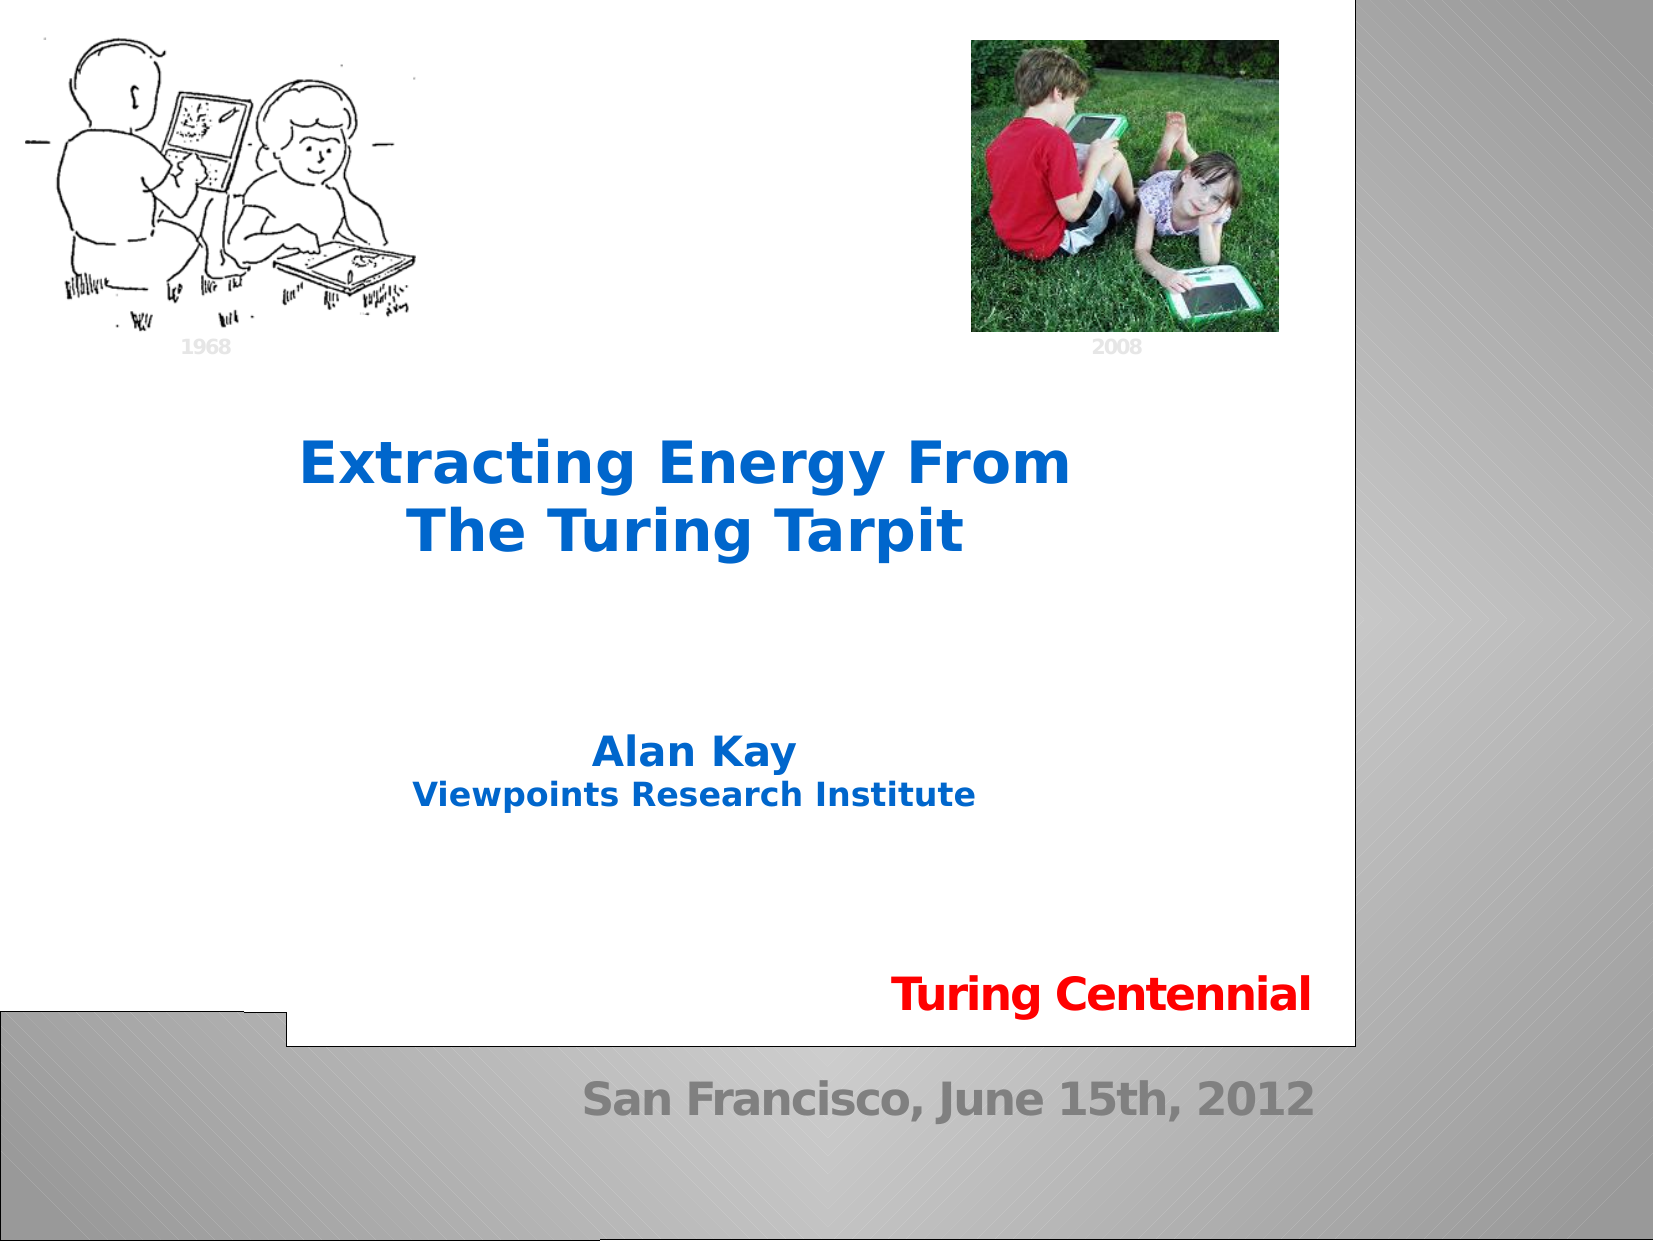

1968
2008
Extracting Energy From
The Turing Tarpit
Alan Kay
Viewpoints Research Institute
Turing Centennial
San Francisco, June 15th, 2012